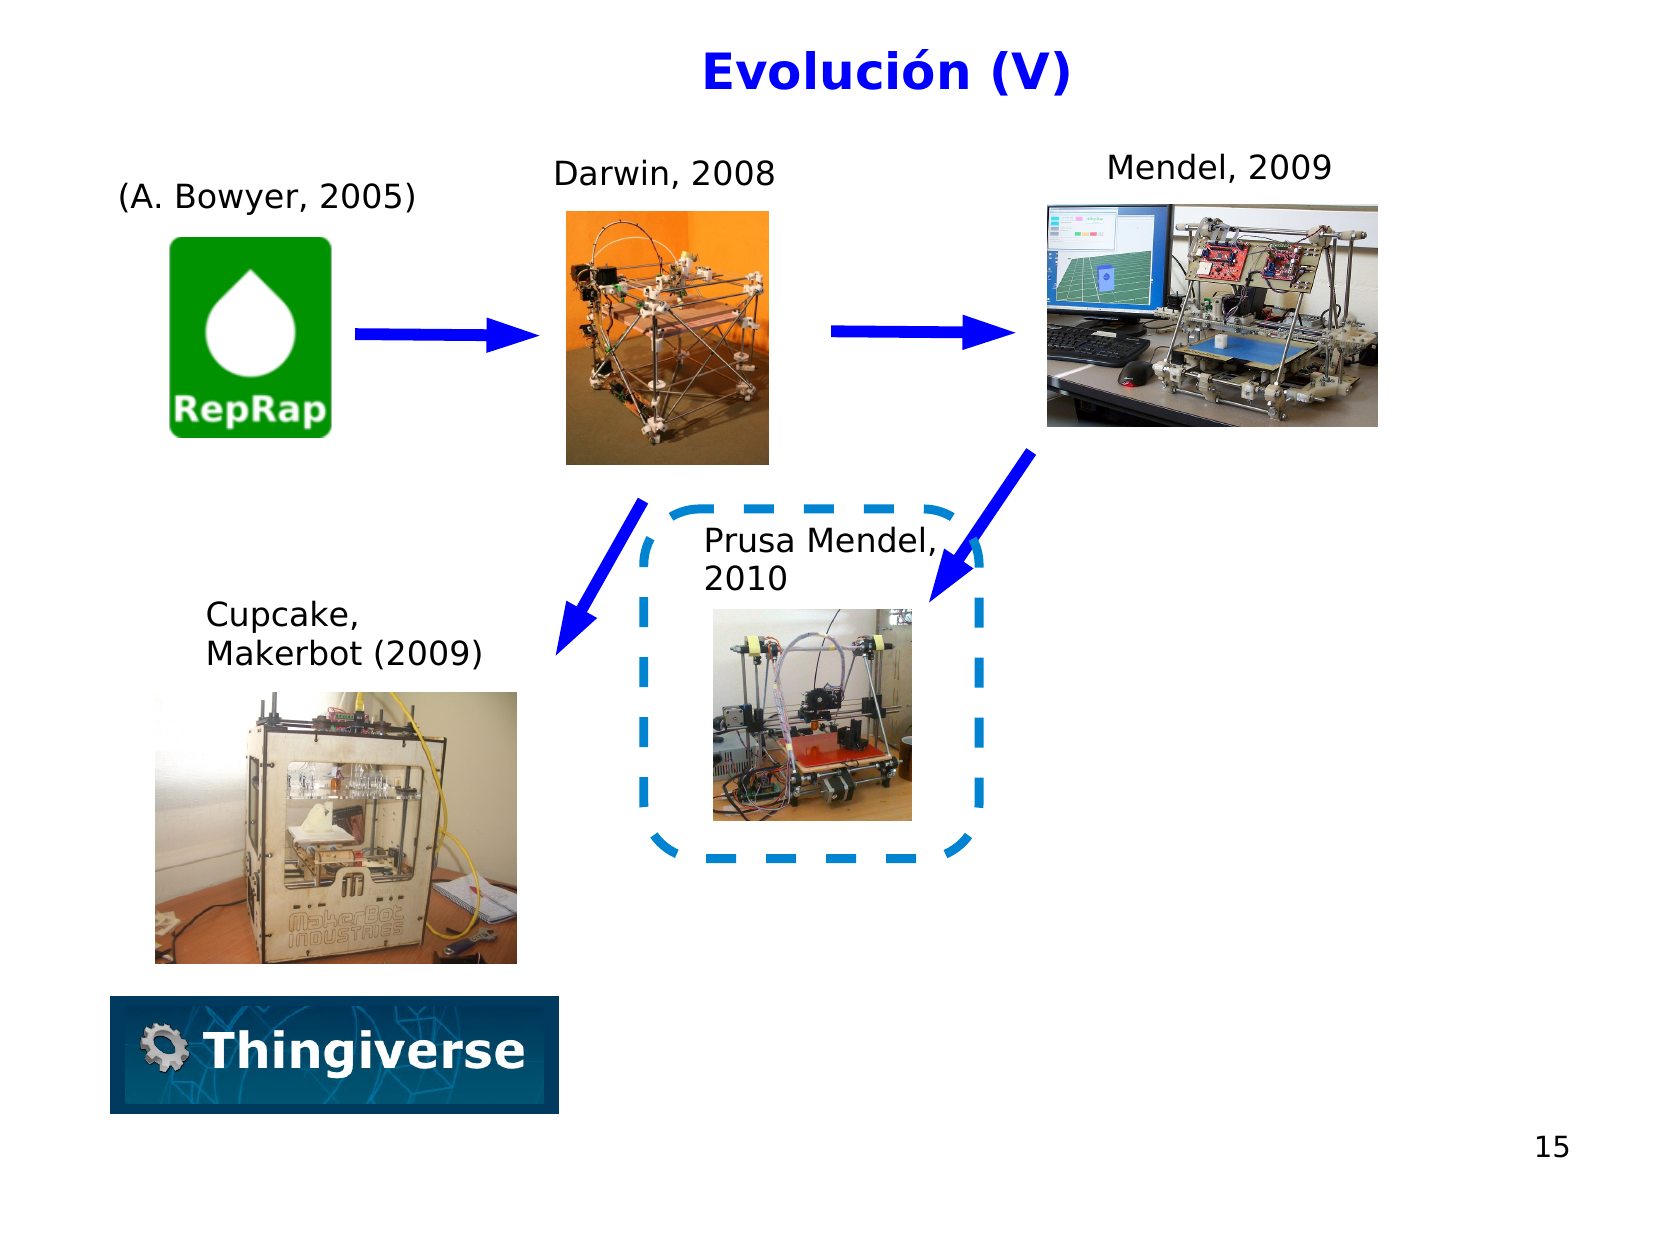

Evolución (V)
Mendel, 2009
Darwin, 2008
 (A. Bowyer, 2005)
Prusa Mendel, 2010
Cupcake, Makerbot (2009)
15